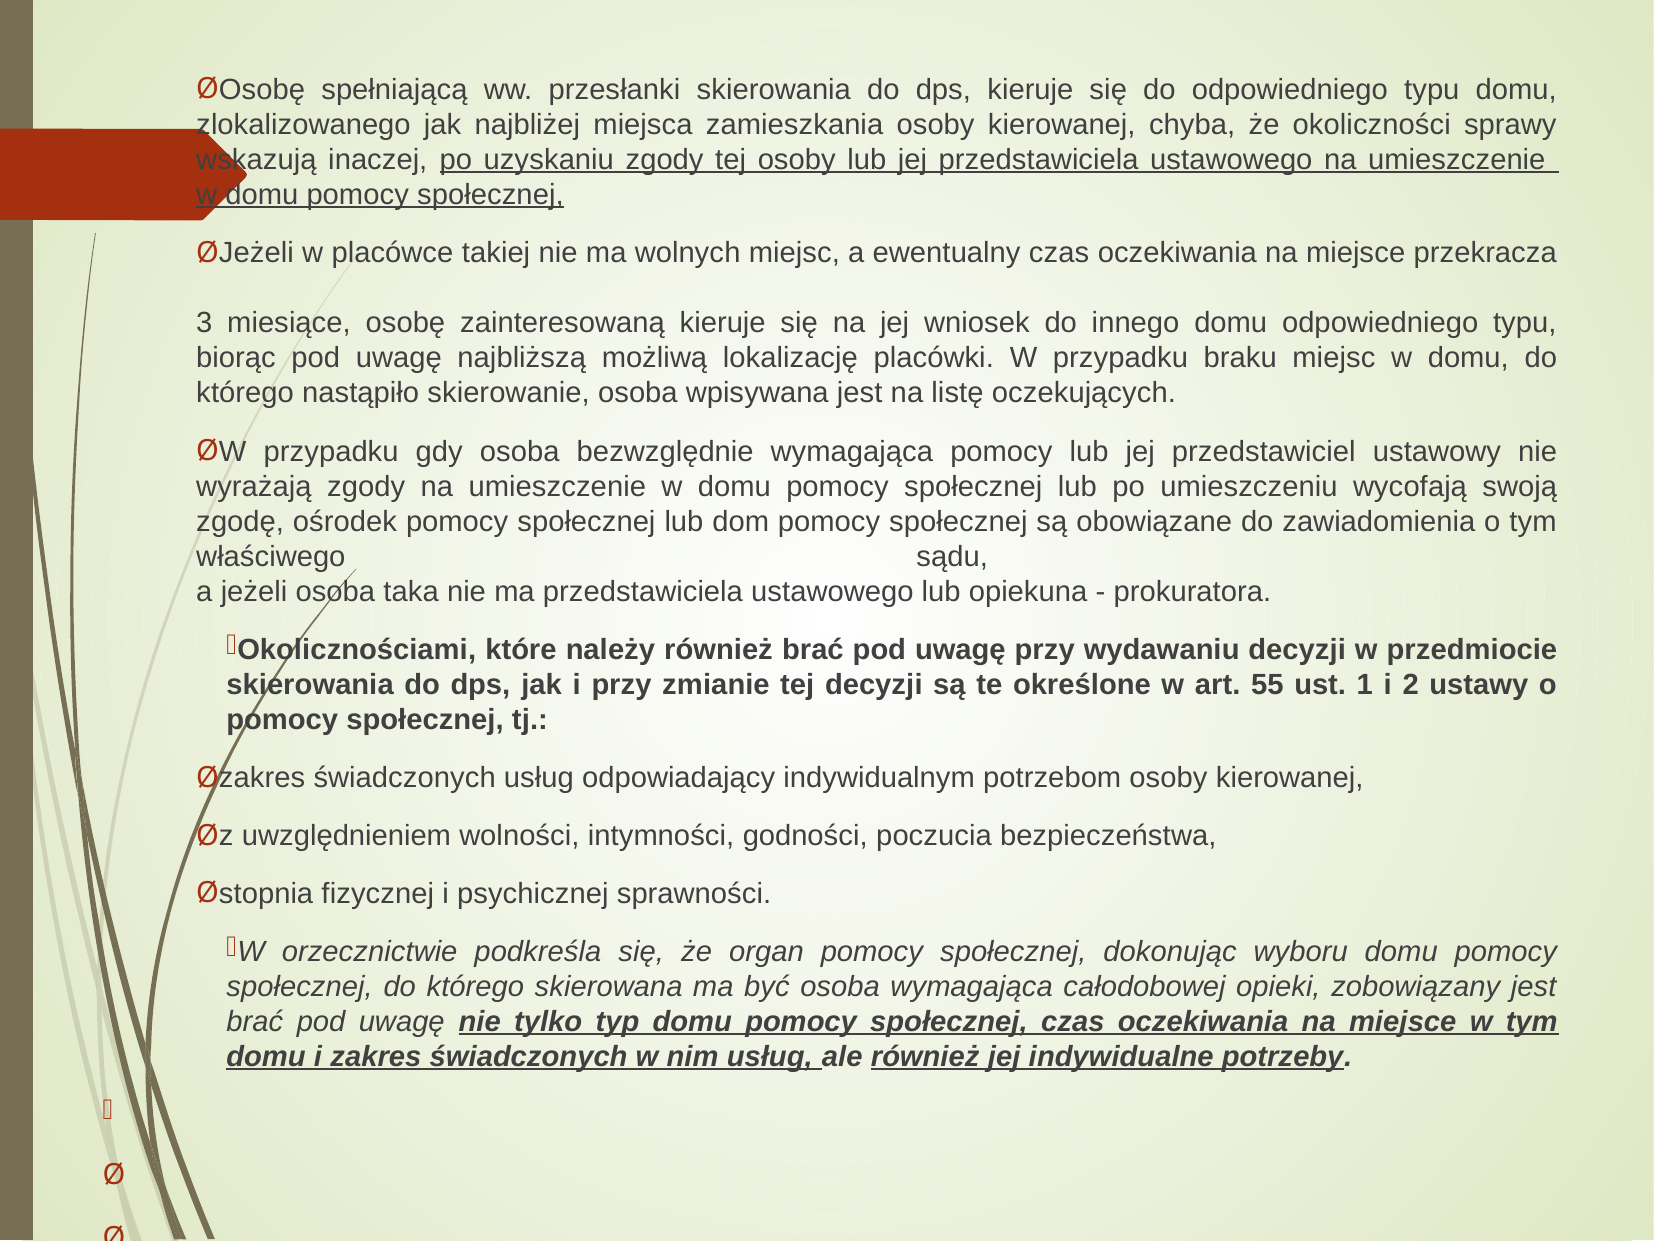

# Osobę spełniającą ww. przesłanki skierowania do dps, kieruje się do odpowiedniego typu domu, zlokalizowanego jak najbliżej miejsca zamieszkania osoby kierowanej, chyba, że okoliczności sprawy wskazują inaczej, po uzyskaniu zgody tej osoby lub jej przedstawiciela ustawowego na umieszczenie w domu pomocy społecznej,
Jeżeli w placówce takiej nie ma wolnych miejsc, a ewentualny czas oczekiwania na miejsce przekracza
3 miesiące, osobę zainteresowaną kieruje się na jej wniosek do innego domu odpowiedniego typu, biorąc pod uwagę najbliższą możliwą lokalizację placówki. W przypadku braku miejsc w domu, do którego nastąpiło skierowanie, osoba wpisywana jest na listę oczekujących.
W przypadku gdy osoba bezwzględnie wymagająca pomocy lub jej przedstawiciel ustawowy nie wyrażają zgody na umieszczenie w domu pomocy społecznej lub po umieszczeniu wycofają swoją zgodę, ośrodek pomocy społecznej lub dom pomocy społecznej są obowiązane do zawiadomienia o tym właściwego sądu,
a jeżeli osoba taka nie ma przedstawiciela ustawowego lub opiekuna - prokuratora.
Okolicznościami, które należy również brać pod uwagę przy wydawaniu decyzji w przedmiocie skierowania do dps, jak i przy zmianie tej decyzji są te określone w art. 55 ust. 1 i 2 ustawy o pomocy społecznej, tj.:
zakres świadczonych usług odpowiadający indywidualnym potrzebom osoby kierowanej,
z uwzględnieniem wolności, intymności, godności, poczucia bezpieczeństwa,
stopnia fizycznej i psychicznej sprawności.
W orzecznictwie podkreśla się, że organ pomocy społecznej, dokonując wyboru domu pomocy społecznej, do którego skierowana ma być osoba wymagająca całodobowej opieki, zobowiązany jest brać pod uwagę nie tylko typ domu pomocy społecznej, czas oczekiwania na miejsce w tym domu i zakres świadczonych w nim usług, ale również jej indywidualne potrzeby.